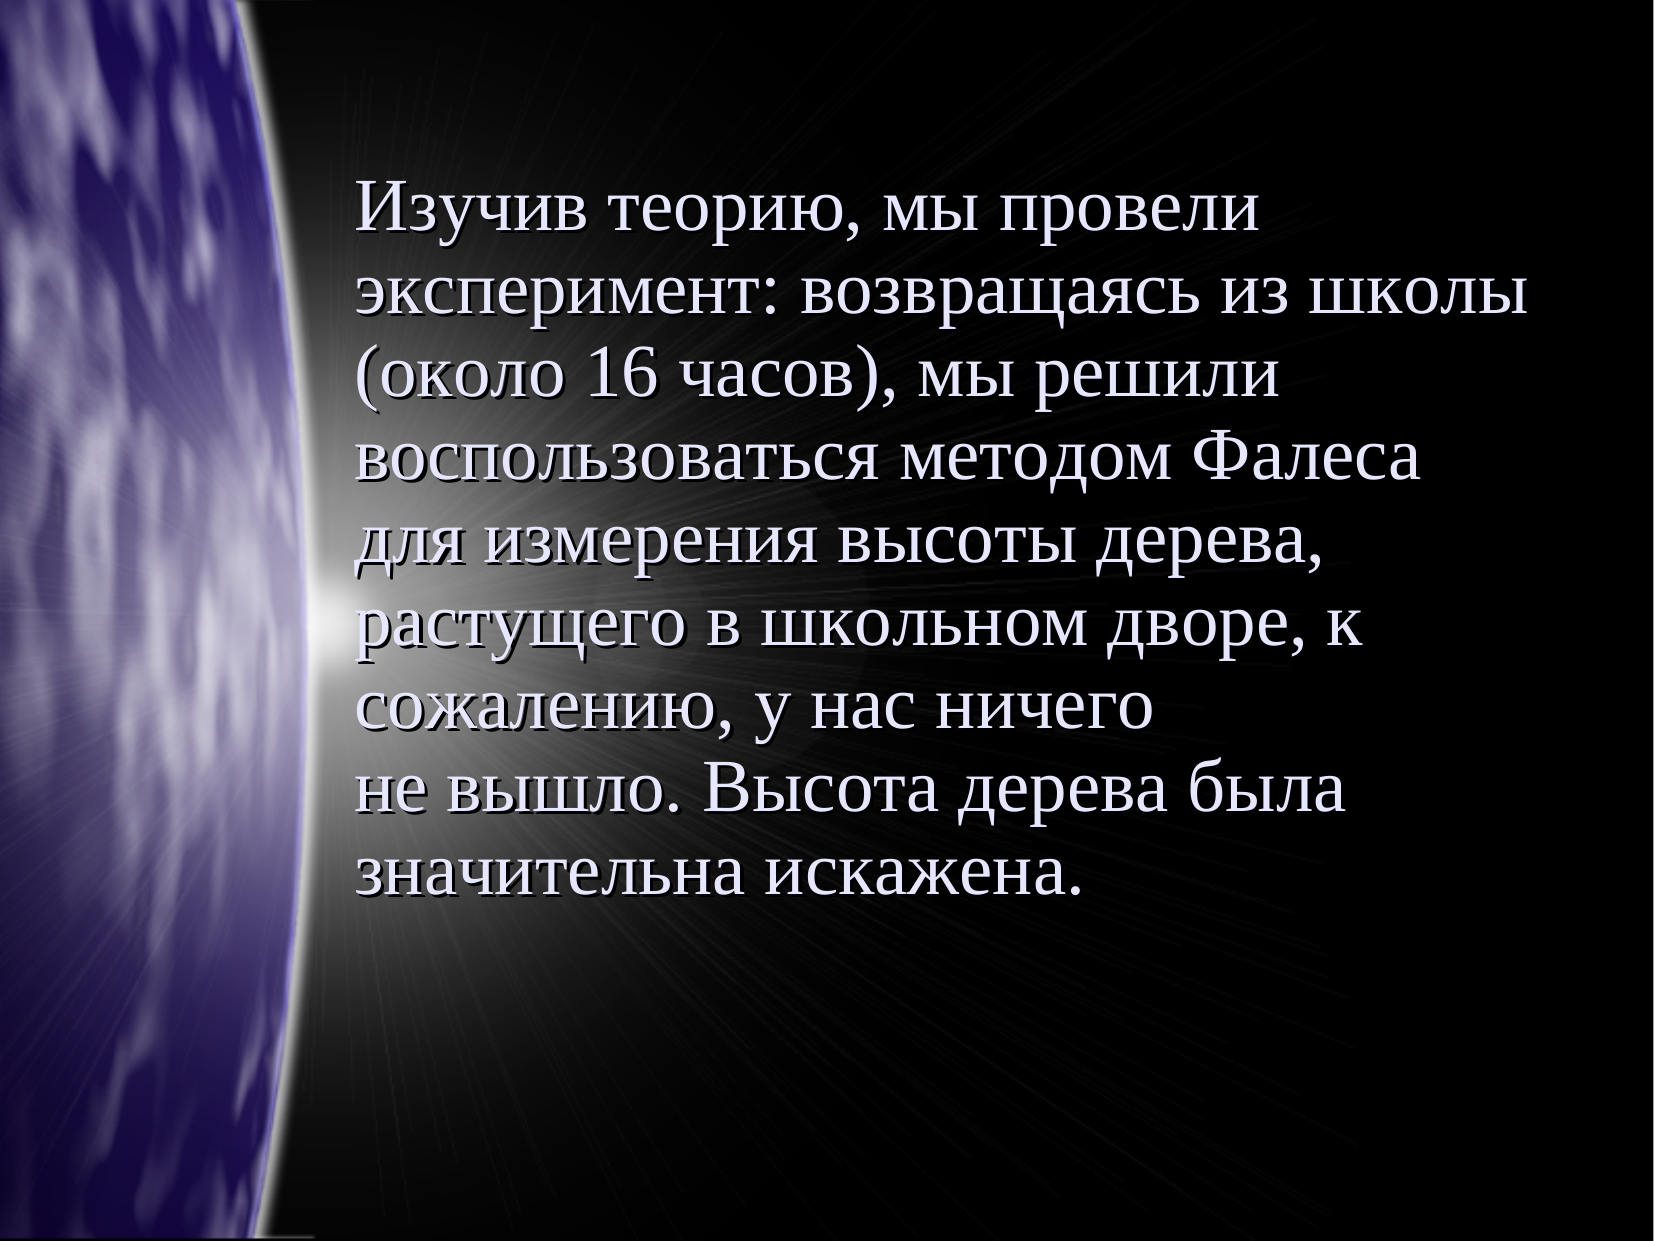

# Изучив теорию, мы провели эксперимент: возвращаясь из школы (около 16 часов), мы решили воспользоваться методом Фалеса для измерения высоты дерева, растущего в школьном дворе, к сожалению, у нас ничего не вышло. Высота дерева была значительна искажена.